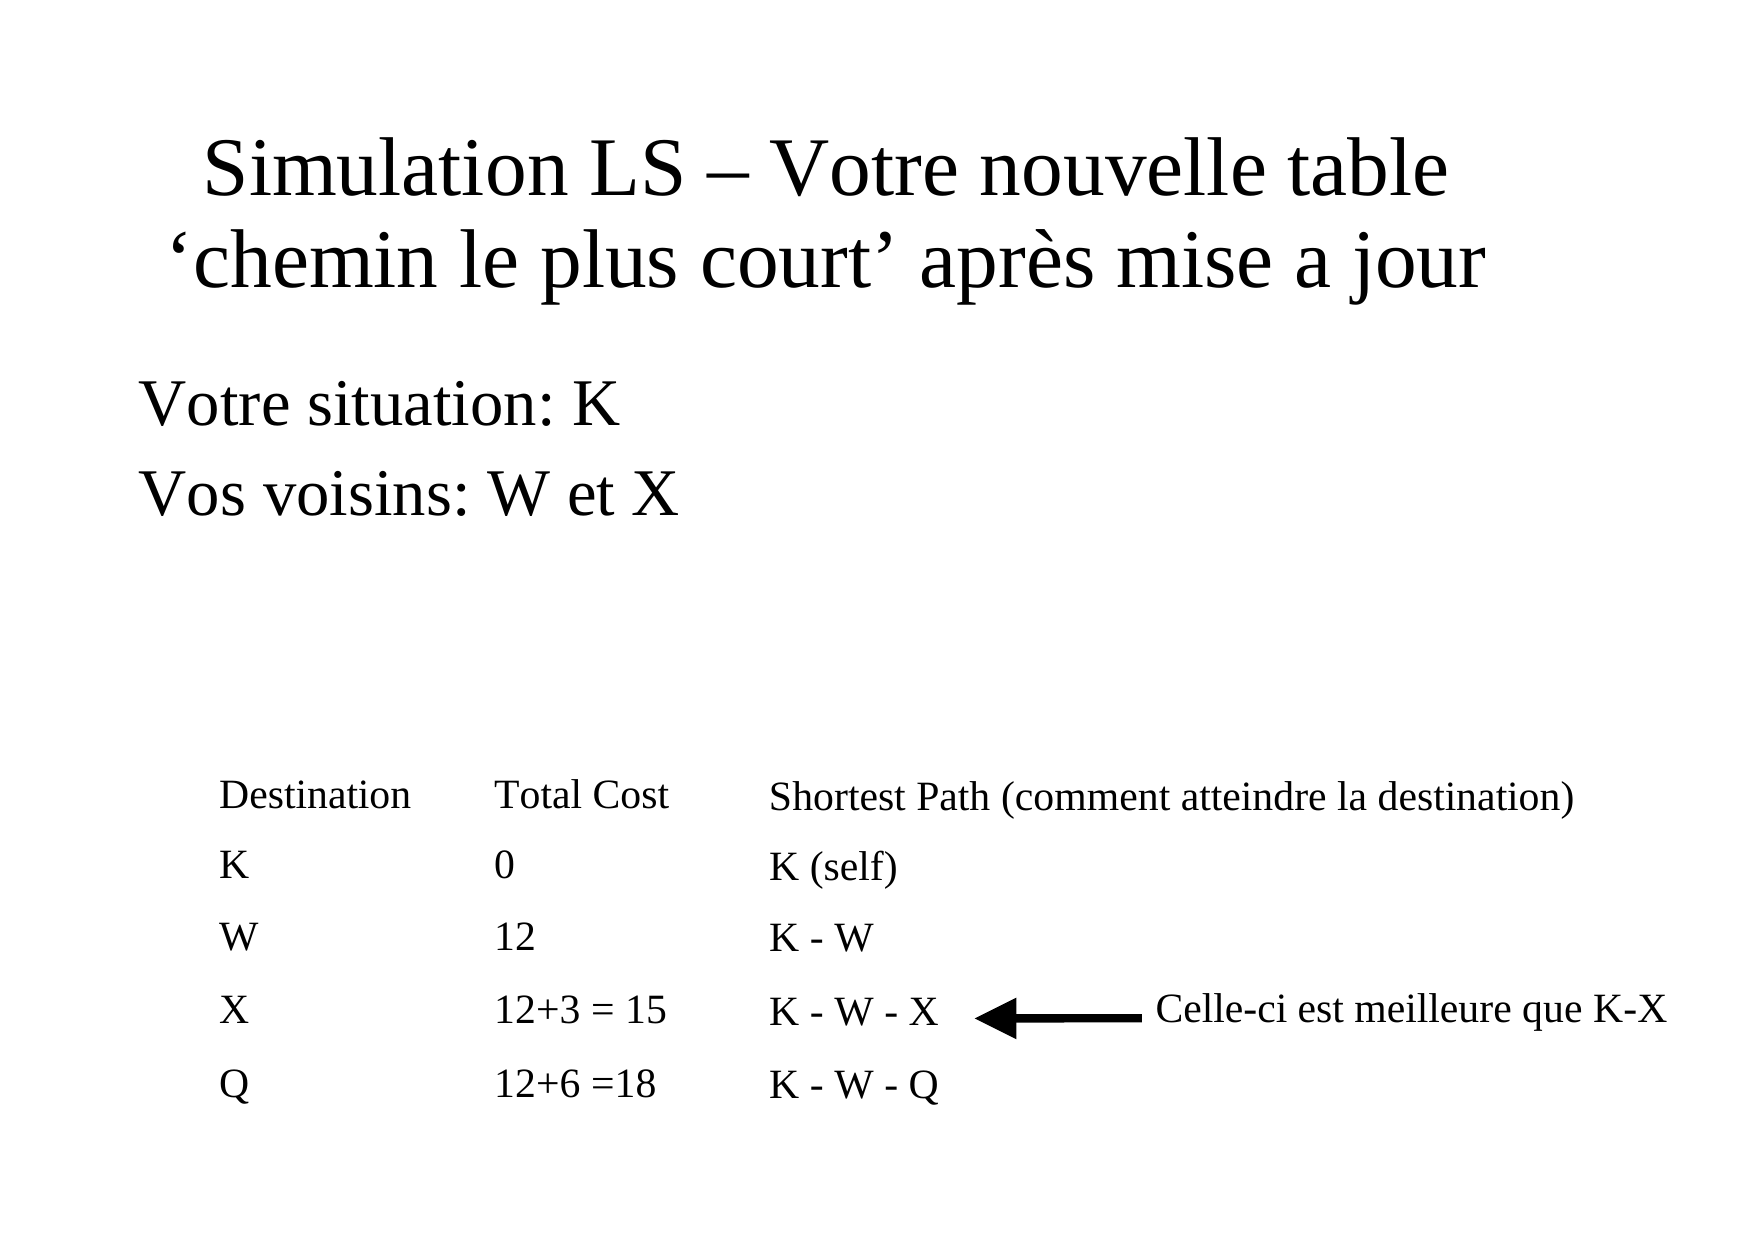

# Simulation LS – Votre nouvelle table ‘chemin le plus court’ après mise a jour
Votre situation: K
Vos voisins: W et X
Destination
Total Cost
Shortest Path (comment atteindre la destination)
K
0
K (self)
W
12
K - W
Celle-ci est meilleure que K-X
X
12+3 = 15
K - W - X
Q
12+6 =18
K - W - Q